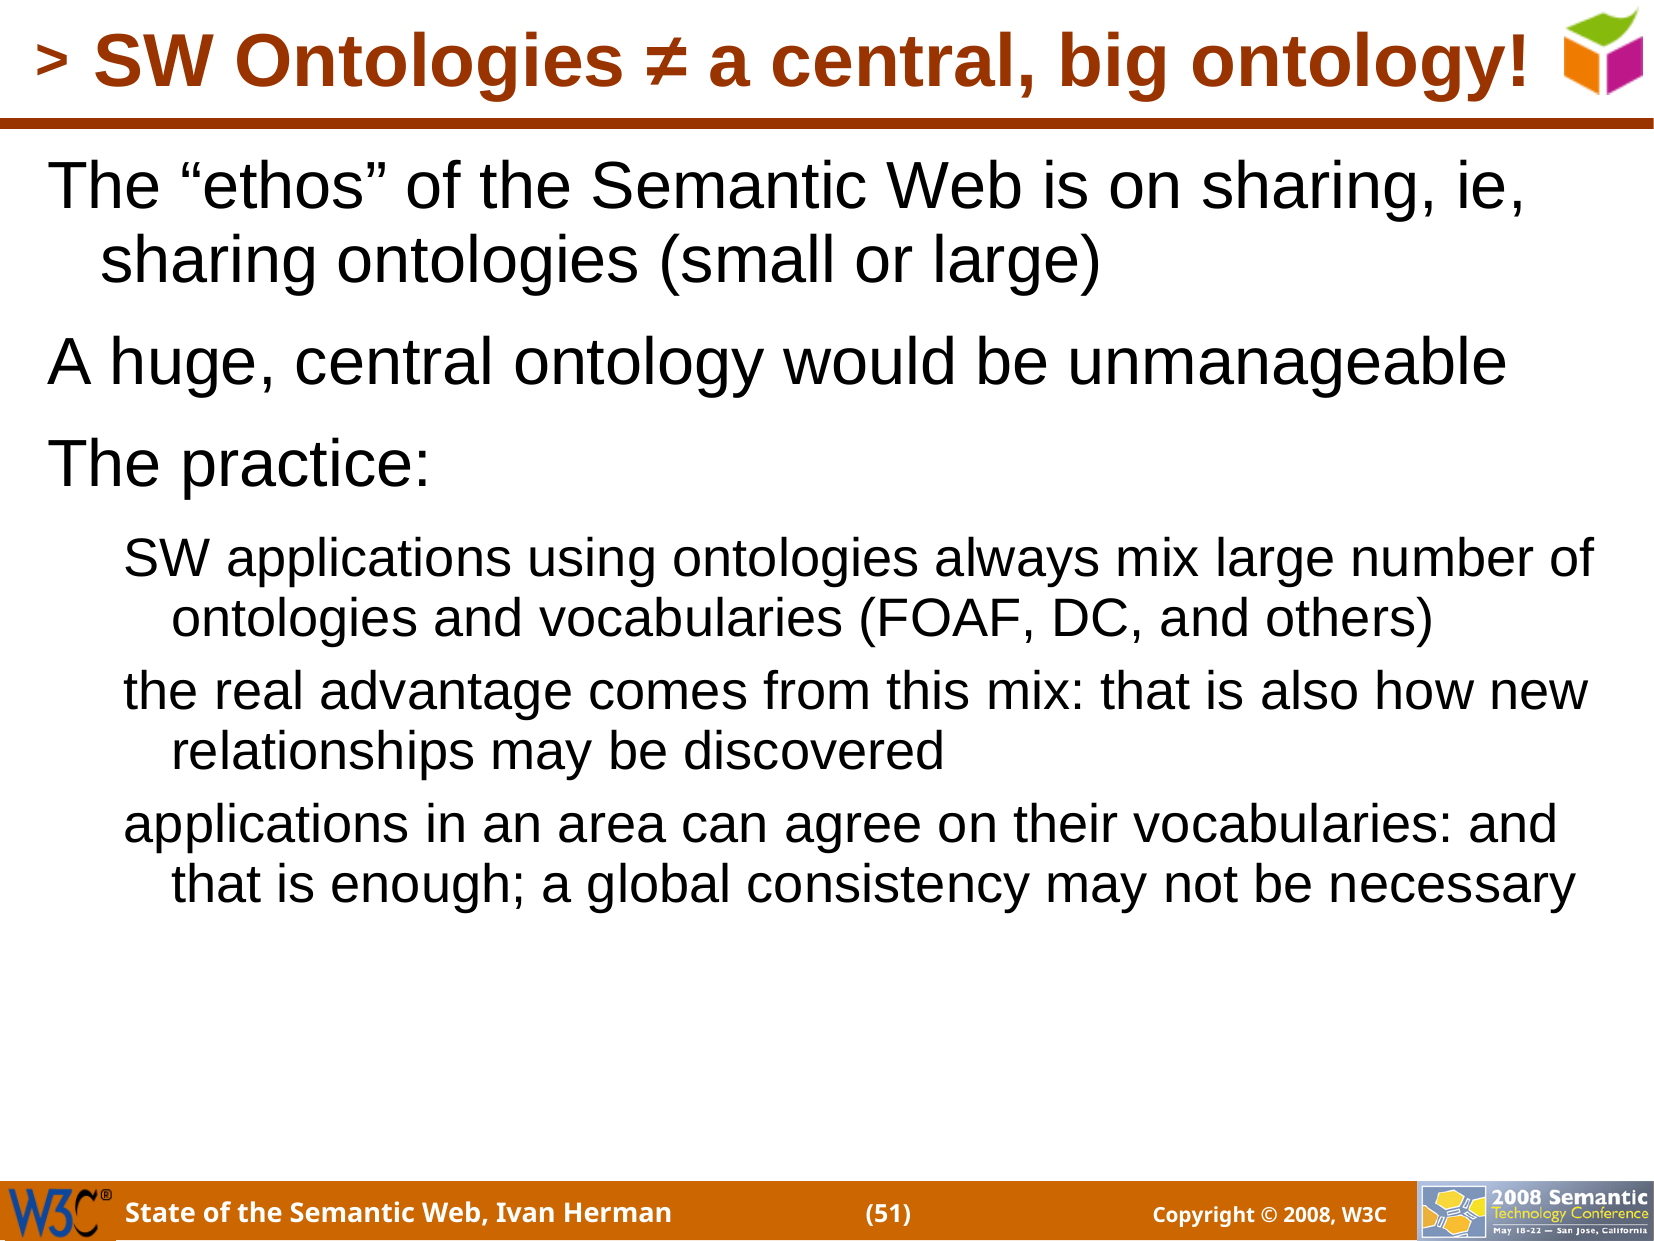

# SW Ontologies ≠ a central, big ontology!
The “ethos” of the Semantic Web is on sharing, ie, sharing ontologies (small or large)
A huge, central ontology would be unmanageable
The practice:
SW applications using ontologies always mix large number of ontologies and vocabularies (FOAF, DC, and others)
the real advantage comes from this mix: that is also how new relationships may be discovered
applications in an area can agree on their vocabularies: and that is enough; a global consistency may not be necessary